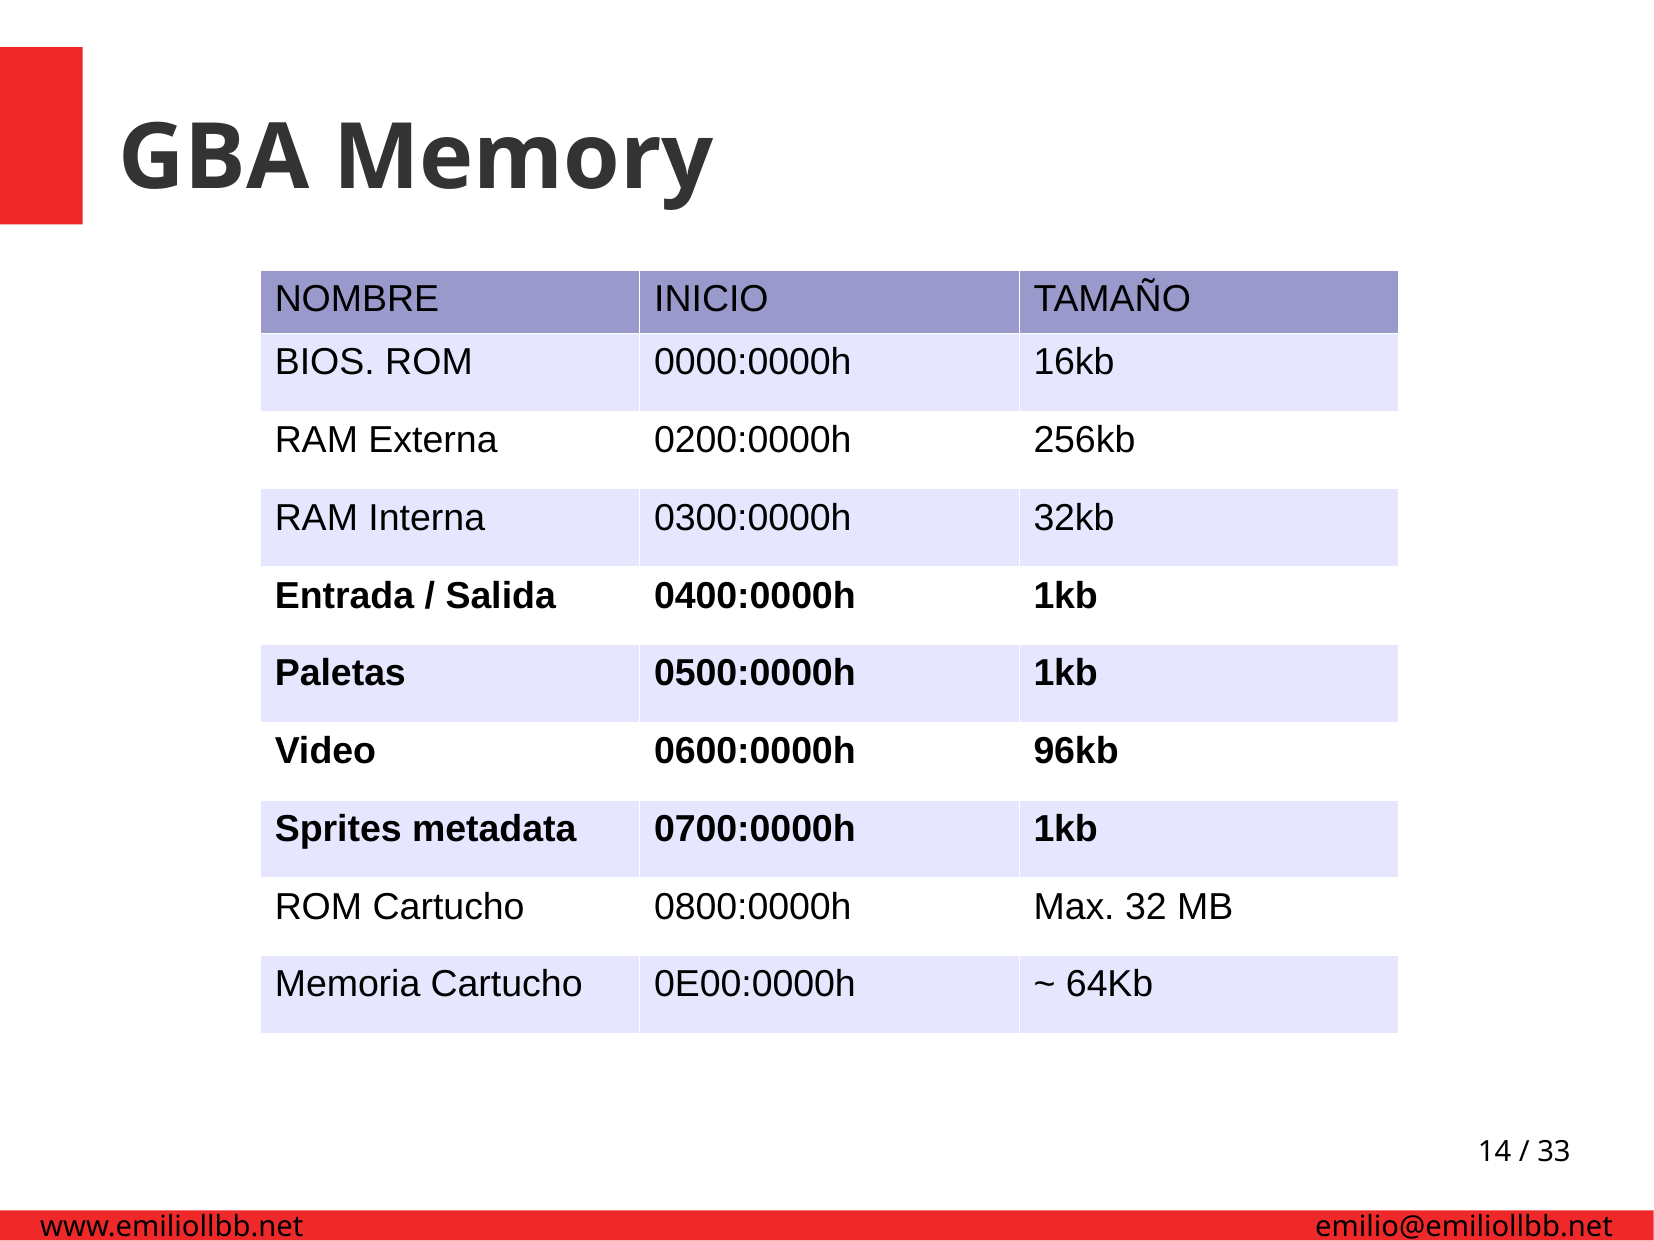

# GBA Memory
| NOMBRE | INICIO | TAMAÑO |
| --- | --- | --- |
| BIOS. ROM | 0000:0000h | 16kb |
| RAM Externa | 0200:0000h | 256kb |
| RAM Interna | 0300:0000h | 32kb |
| Entrada / Salida | 0400:0000h | 1kb |
| Paletas | 0500:0000h | 1kb |
| Video | 0600:0000h | 96kb |
| Sprites metadata | 0700:0000h | 1kb |
| ROM Cartucho | 0800:0000h | Max. 32 MB |
| Memoria Cartucho | 0E00:0000h | ~ 64Kb |
14